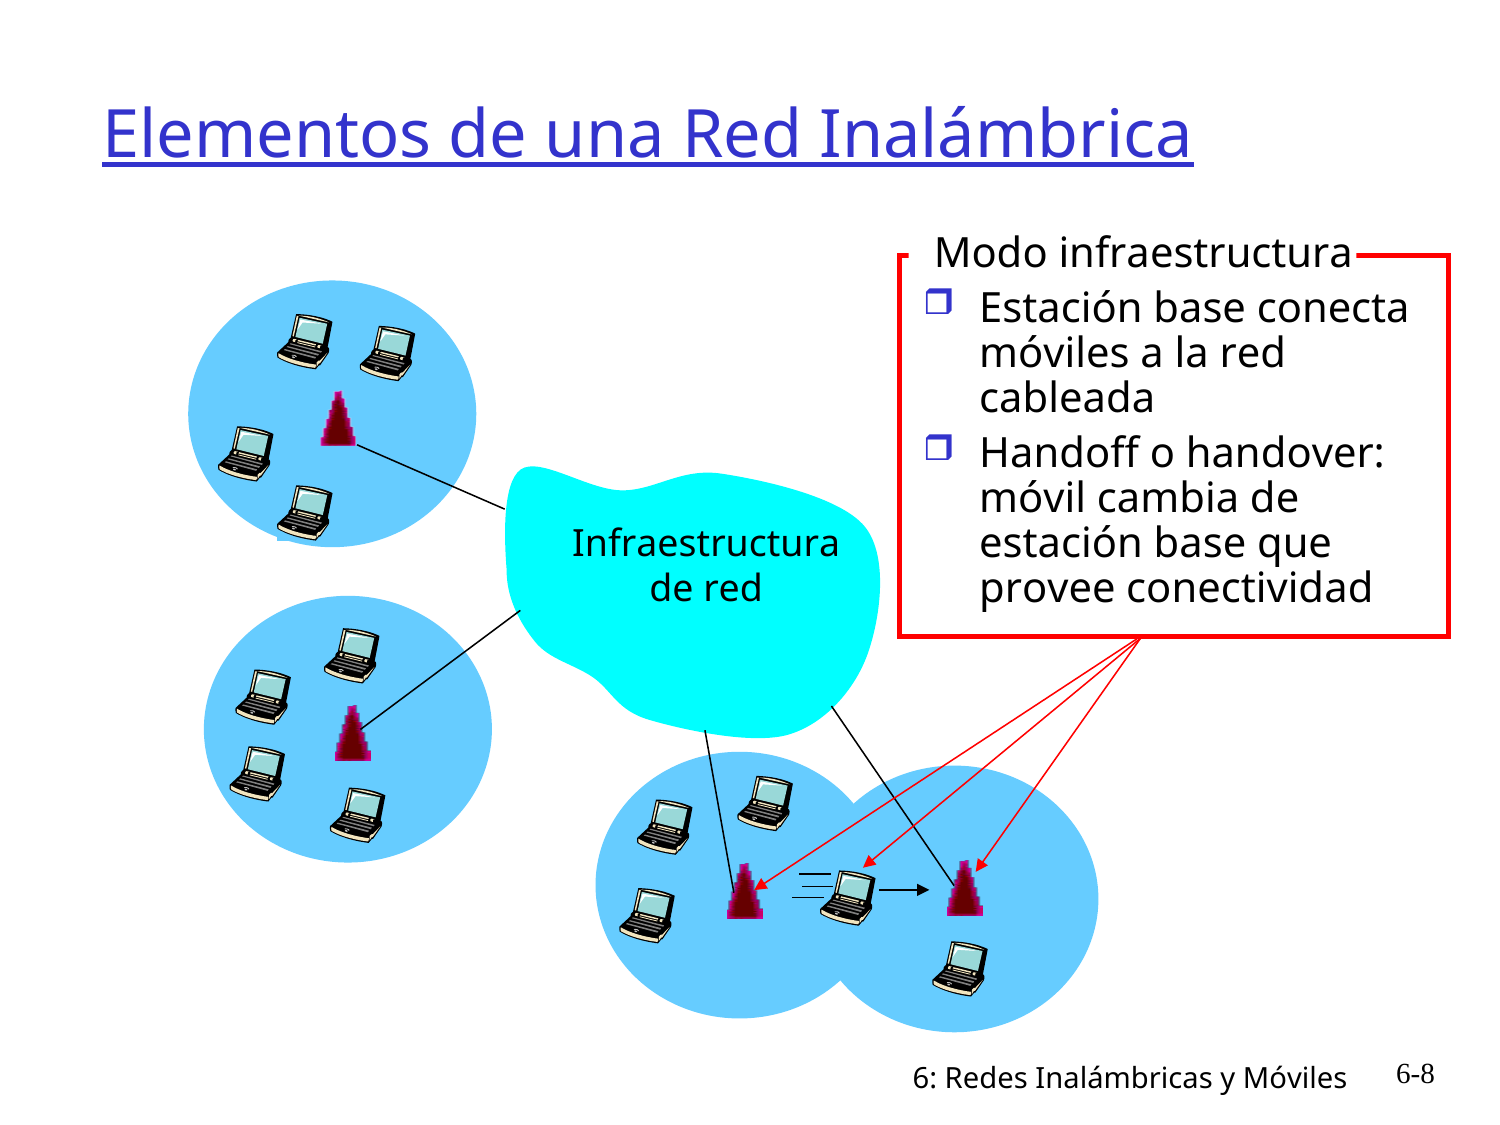

# Elementos de una Red Inalámbrica
 Modo infraestructura
Estación base conecta móviles a la red cableada
Handoff o handover: móvil cambia de estación base que provee conectividad
Infraestructura
de red
8